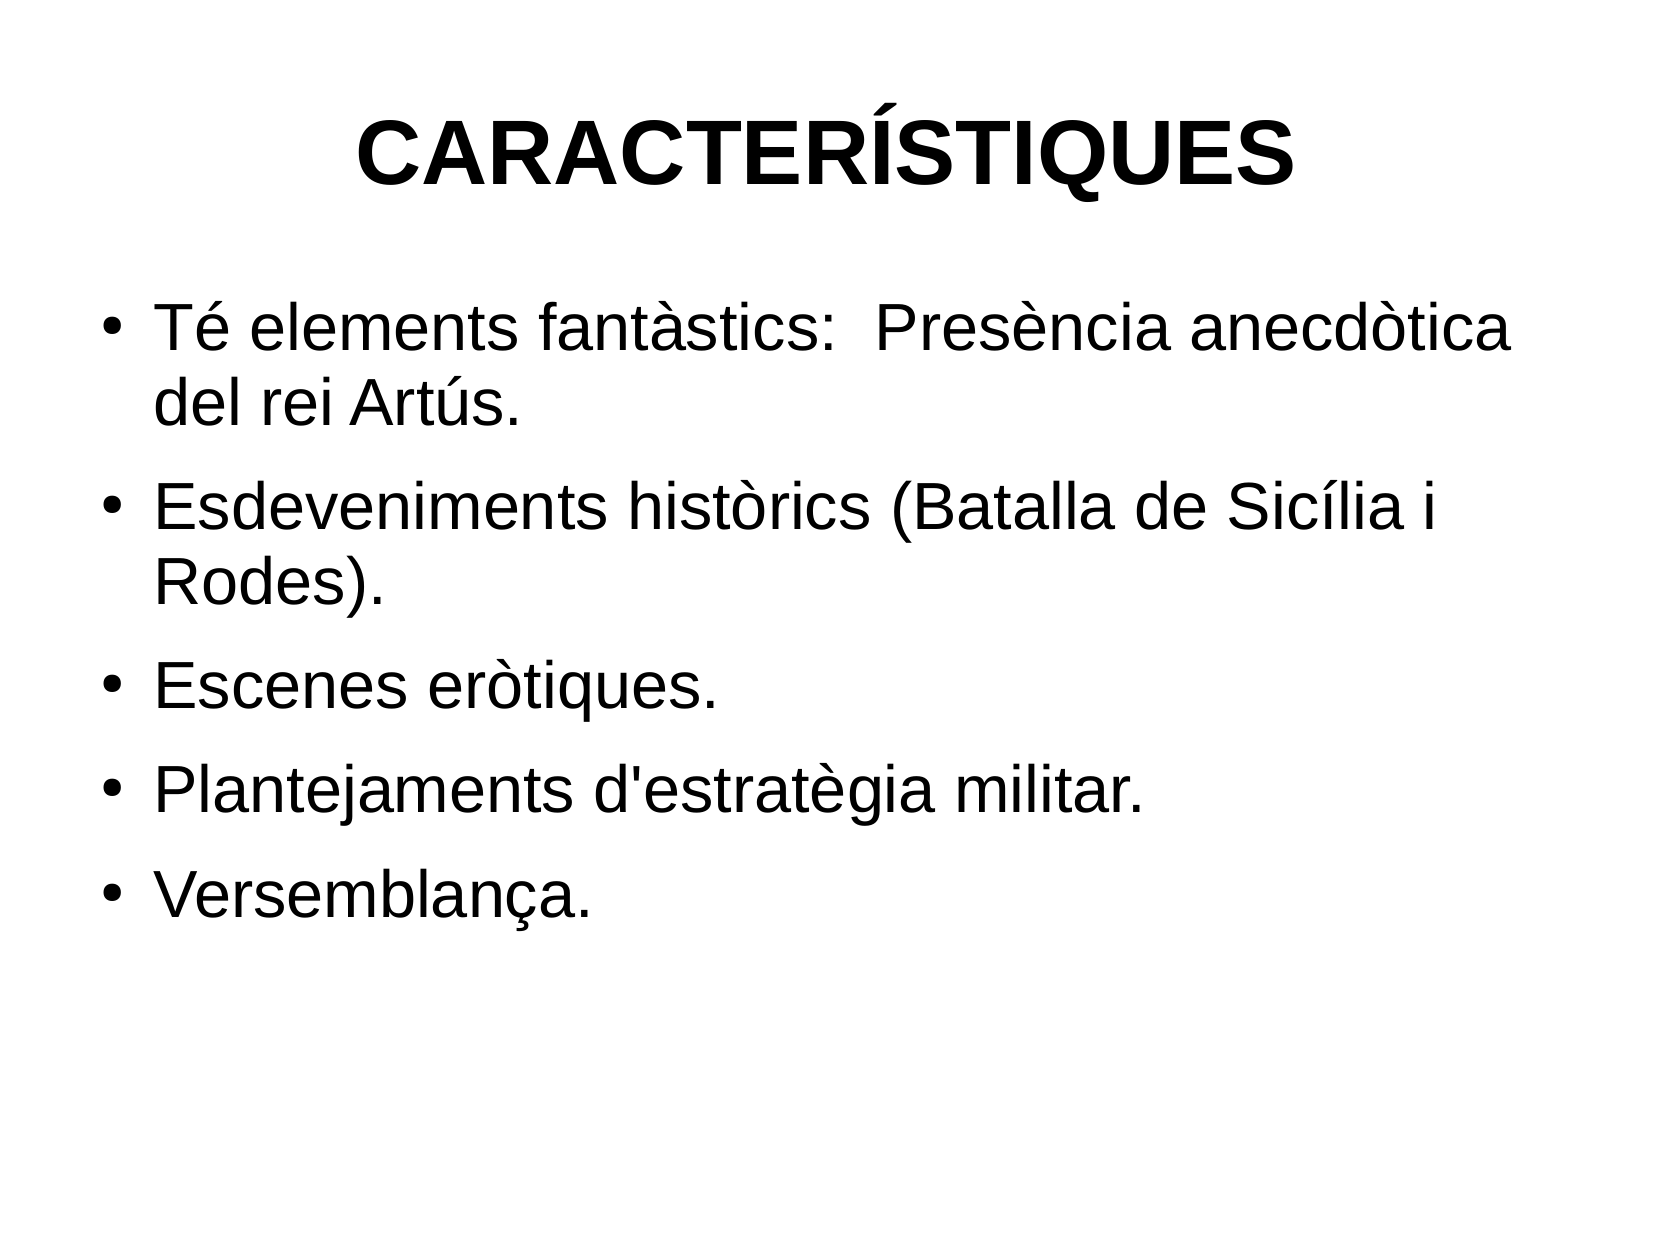

# CARACTERÍSTIQUES
Té elements fantàstics: Presència anecdòtica del rei Artús.
Esdeveniments històrics (Batalla de Sicília i Rodes).
Escenes eròtiques.
Plantejaments d'estratègia militar.
Versemblança.